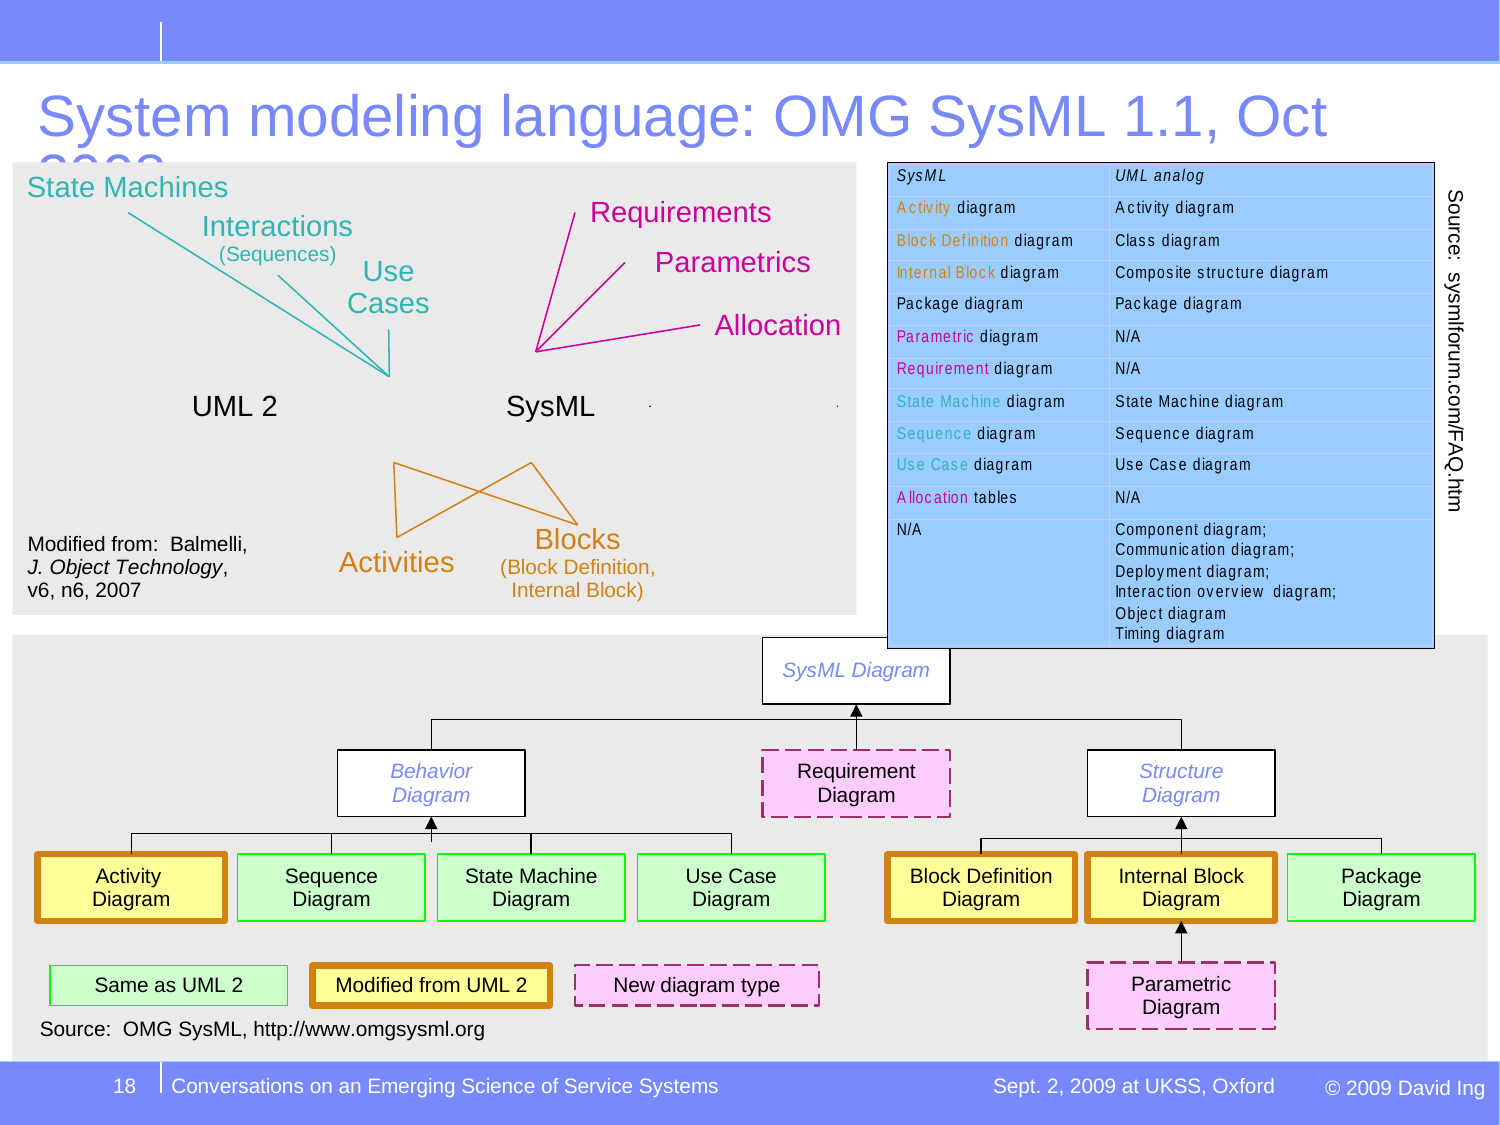

# System modeling language: OMG SysML 1.1, Oct 2008
State Machines
Requirements
Interactions
(Sequences)
Parametrics
Use Cases
Allocation
UML 2
SysML
Source: sysmlforum.com/FAQ.htm
Modified from: Balmelli, J. Object Technology,
v6, n6, 2007
Blocks
(Block Definition,
Internal Block)
Activities
SysML Diagram
Behavior Diagram
Requirement Diagram
Structure Diagram
Activity
Diagram
Sequence Diagram
State Machine Diagram
Use Case Diagram
Block Definition Diagram
Internal Block Diagram
Package Diagram
Parametric Diagram
Same as UML 2
Modified from UML 2
New diagram type
Source: OMG SysML, http://www.omgsysml.org
18
Conversations on an Emerging Science of Service Systems
Sept. 2, 2009 at UKSS, Oxford